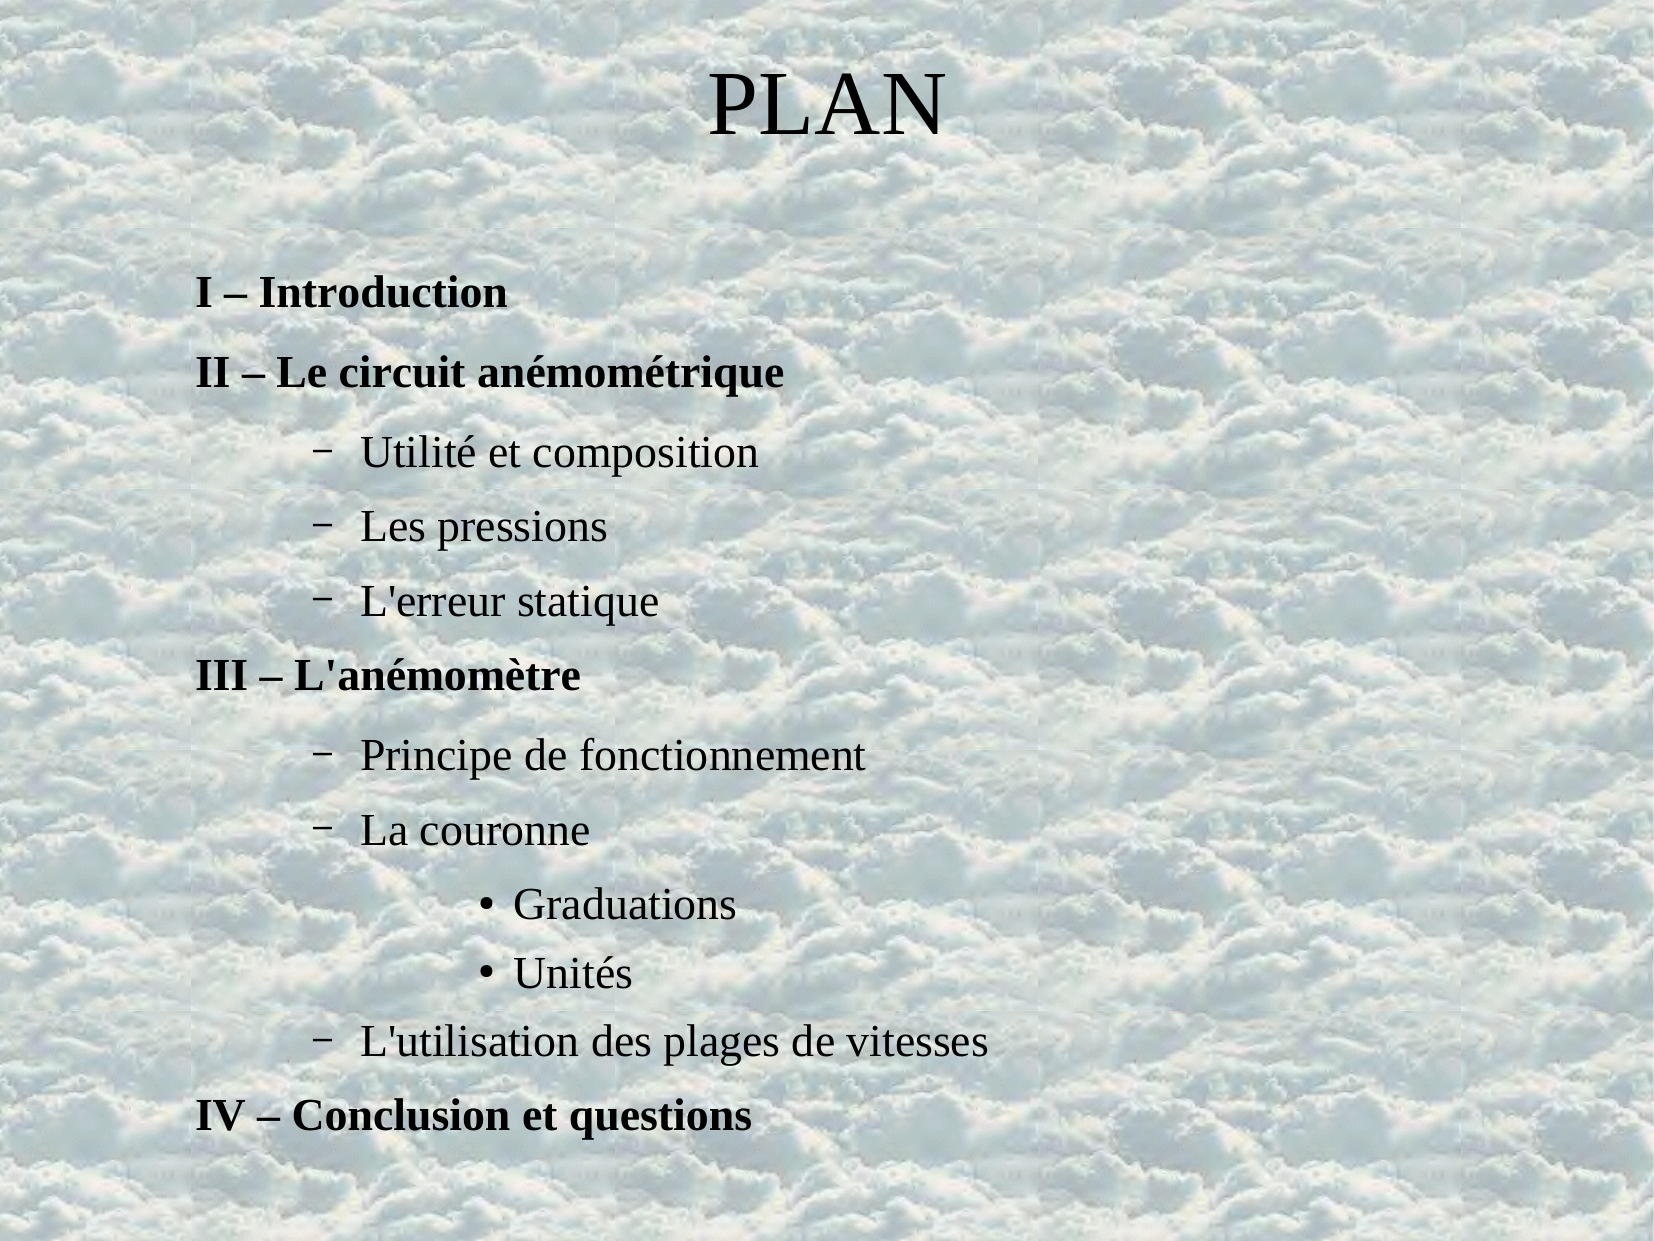

# PLAN
I – Introduction
II – Le circuit anémométrique
Utilité et composition
Les pressions
L'erreur statique
III – L'anémomètre
Principe de fonctionnement
La couronne
Graduations
Unités
L'utilisation des plages de vitesses
IV – Conclusion et questions